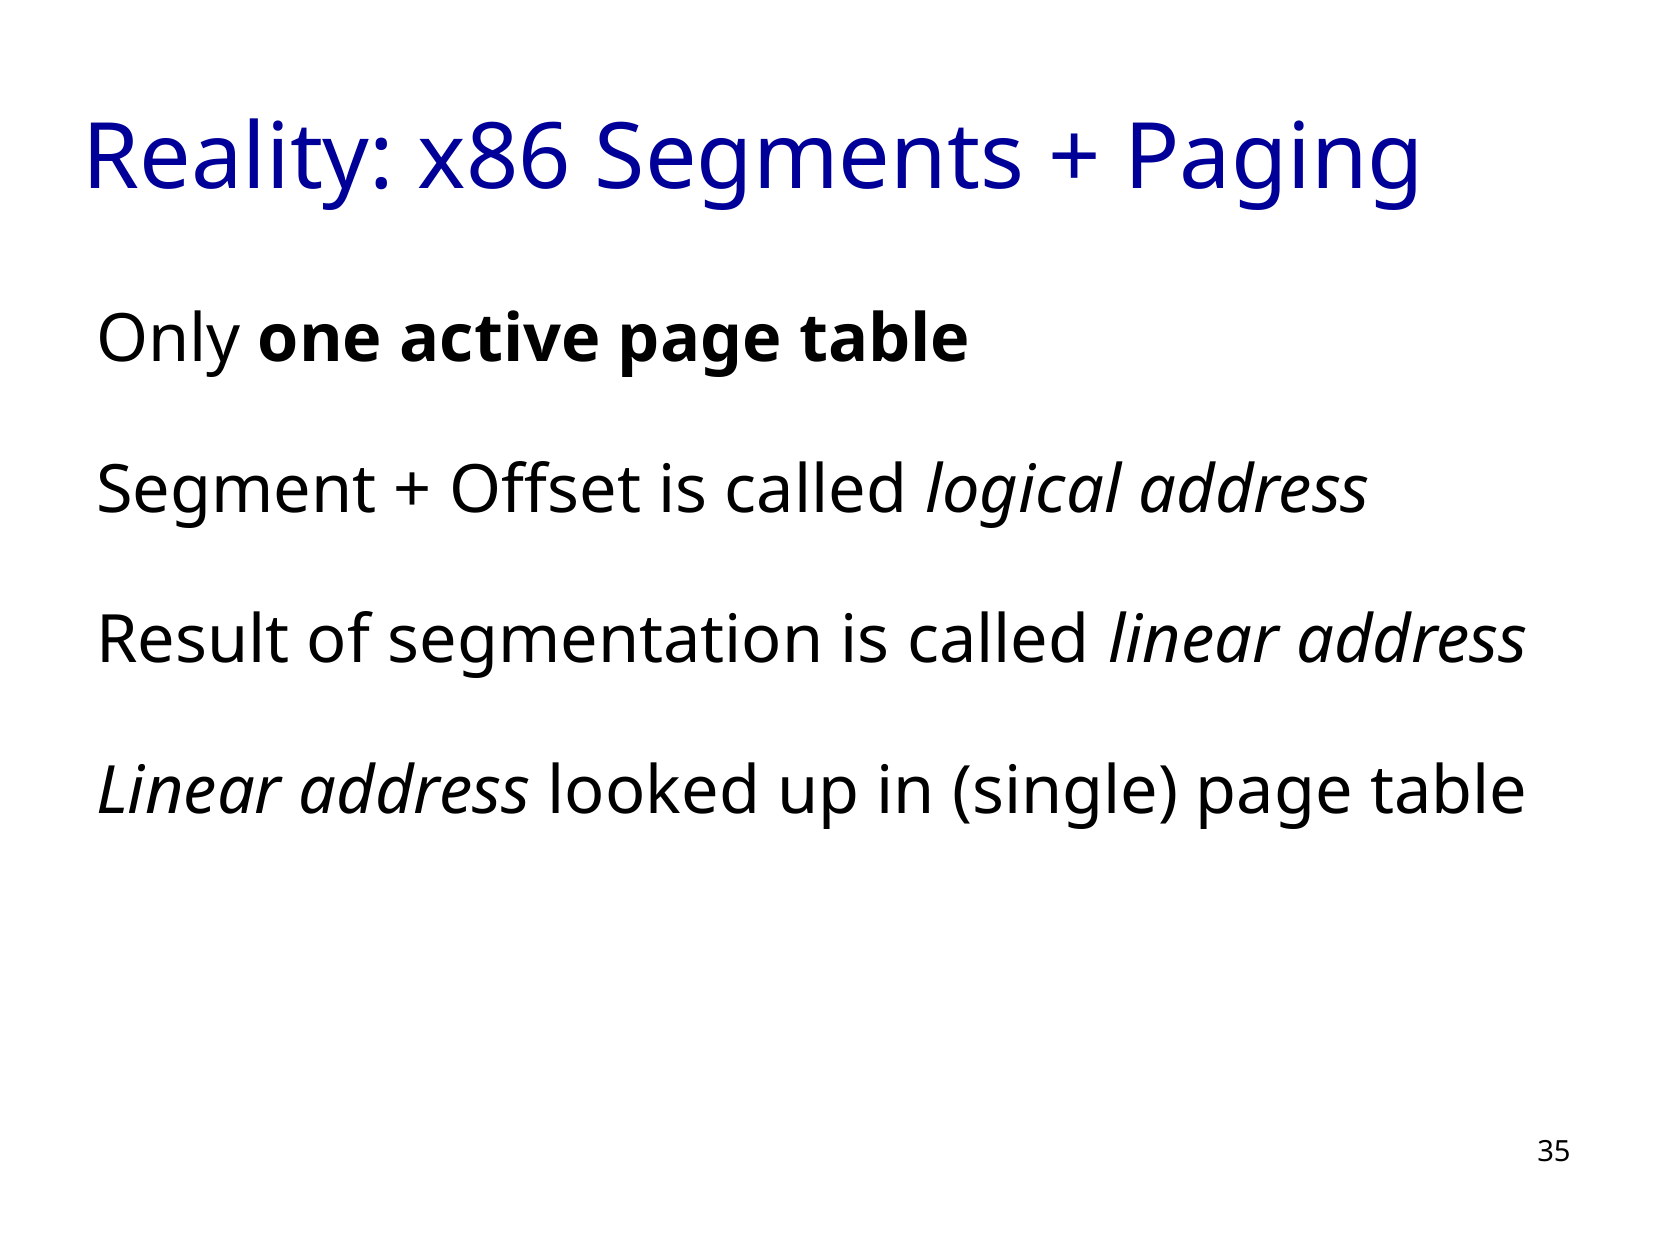

# Reality: x86 Segments + Paging
Only one active page table
Segment + Offset is called logical address
Result of segmentation is called linear address
Linear address looked up in (single) page table
35